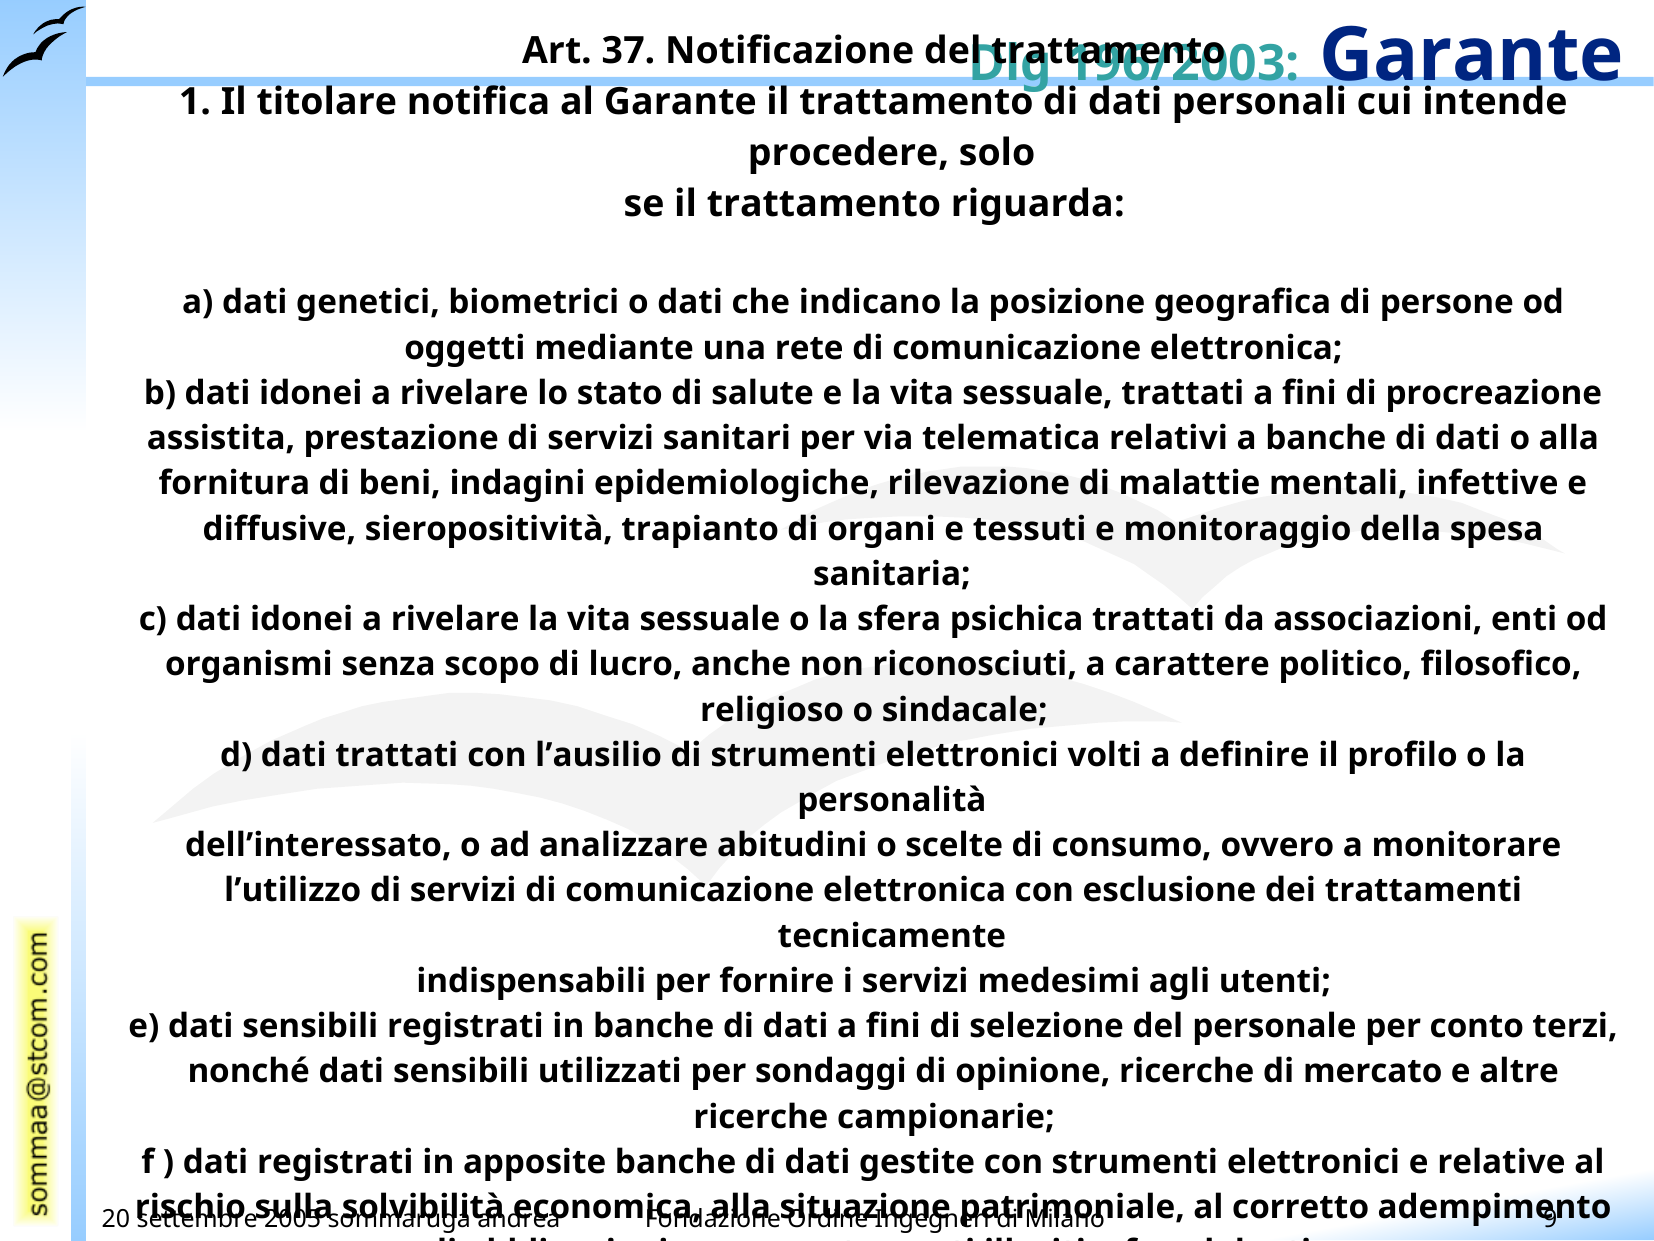

# Dlg 196/2003: Garante
Art. 37. Notificazione del trattamento
1. Il titolare notifica al Garante il trattamento di dati personali cui intende procedere, solo
se il trattamento riguarda:
a) dati genetici, biometrici o dati che indicano la posizione geografica di persone od
oggetti mediante una rete di comunicazione elettronica;
b) dati idonei a rivelare lo stato di salute e la vita sessuale, trattati a fini di procreazione
assistita, prestazione di servizi sanitari per via telematica relativi a banche di dati o alla
fornitura di beni, indagini epidemiologiche, rilevazione di malattie mentali, infettive e
diffusive, sieropositività, trapianto di organi e tessuti e monitoraggio della spesa sanitaria;
c) dati idonei a rivelare la vita sessuale o la sfera psichica trattati da associazioni, enti od
organismi senza scopo di lucro, anche non riconosciuti, a carattere politico, filosofico,
religioso o sindacale;
d) dati trattati con l’ausilio di strumenti elettronici volti a definire il profilo o la personalità
dell’interessato, o ad analizzare abitudini o scelte di consumo, ovvero a monitorare
l’utilizzo di servizi di comunicazione elettronica con esclusione dei trattamenti tecnicamente
indispensabili per fornire i servizi medesimi agli utenti;
e) dati sensibili registrati in banche di dati a fini di selezione del personale per conto terzi,
nonché dati sensibili utilizzati per sondaggi di opinione, ricerche di mercato e altre
ricerche campionarie;
f ) dati registrati in apposite banche di dati gestite con strumenti elettronici e relative al
rischio sulla solvibilità economica, alla situazione patrimoniale, al corretto adempimento
di obbligazioni, a comportamenti illeciti o fraudolenti.